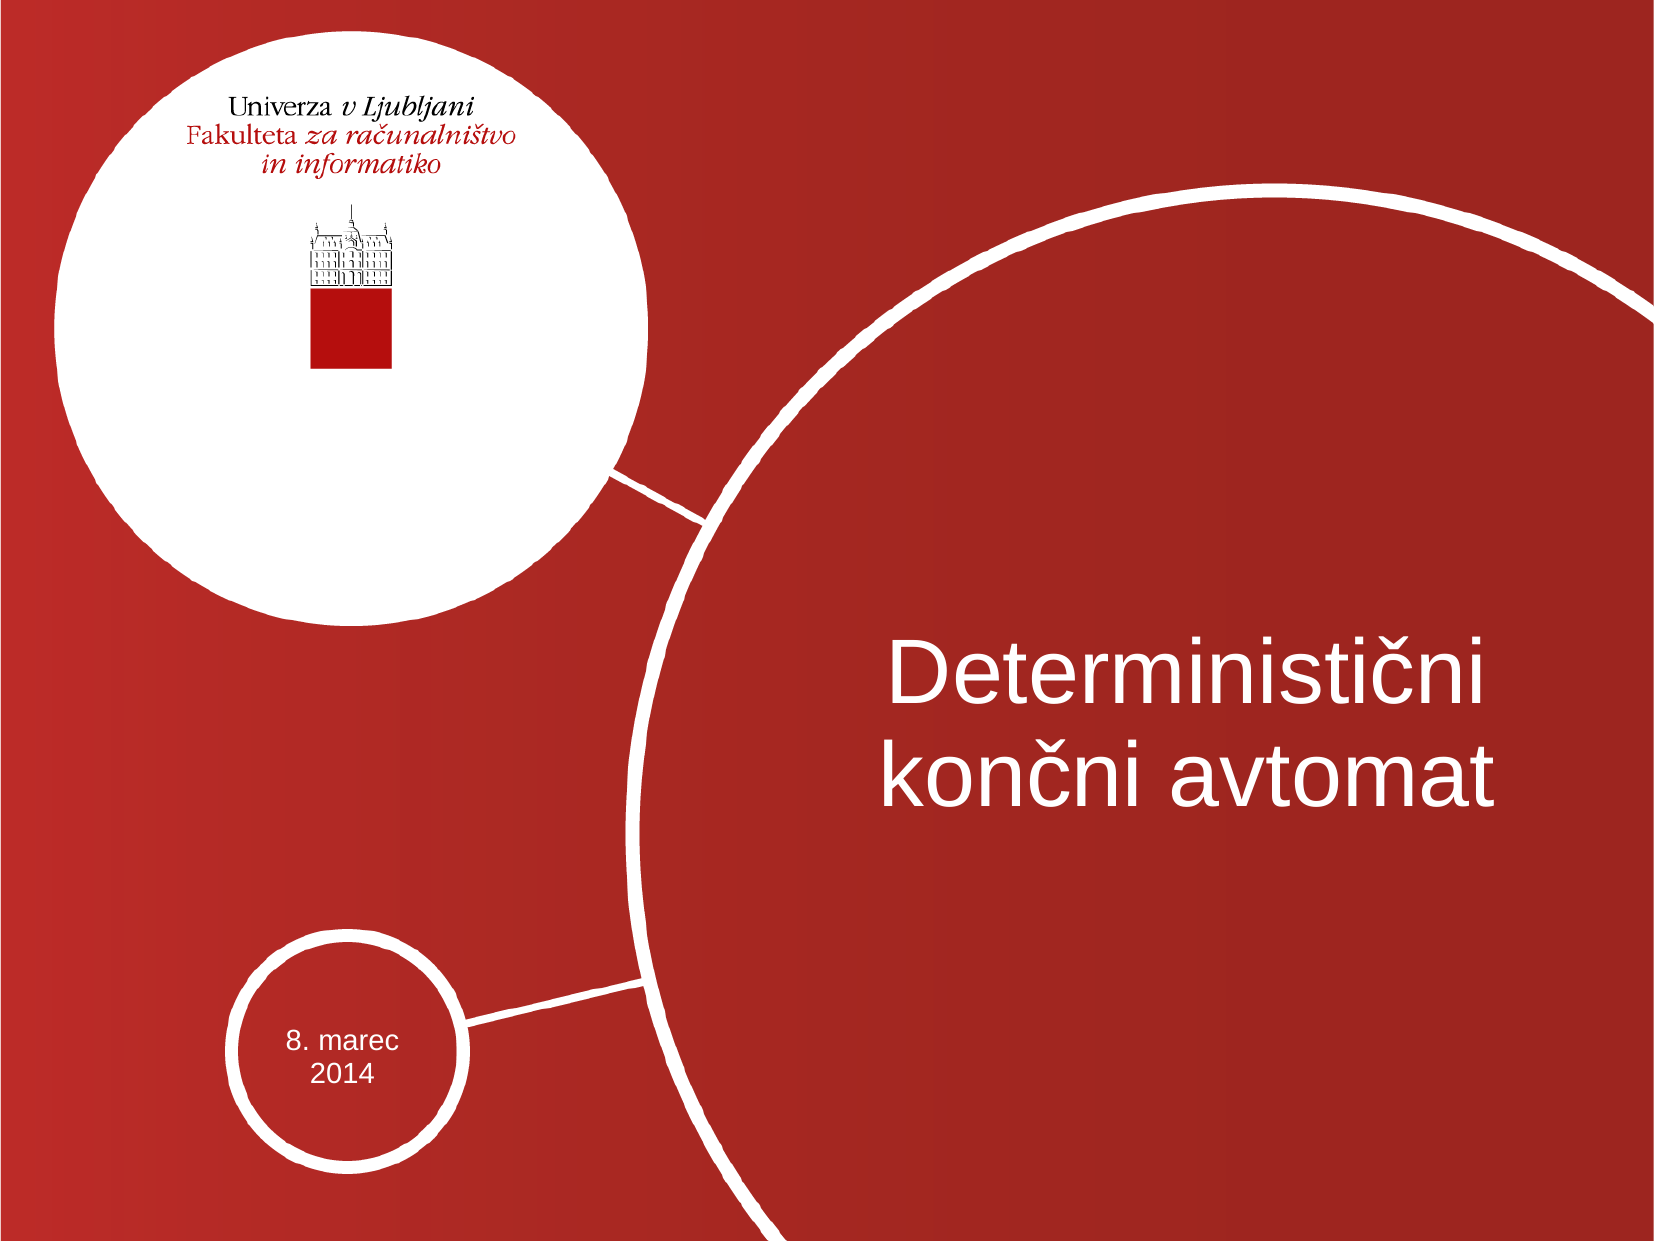

# Deterministični končni avtomat
8. marec
2014